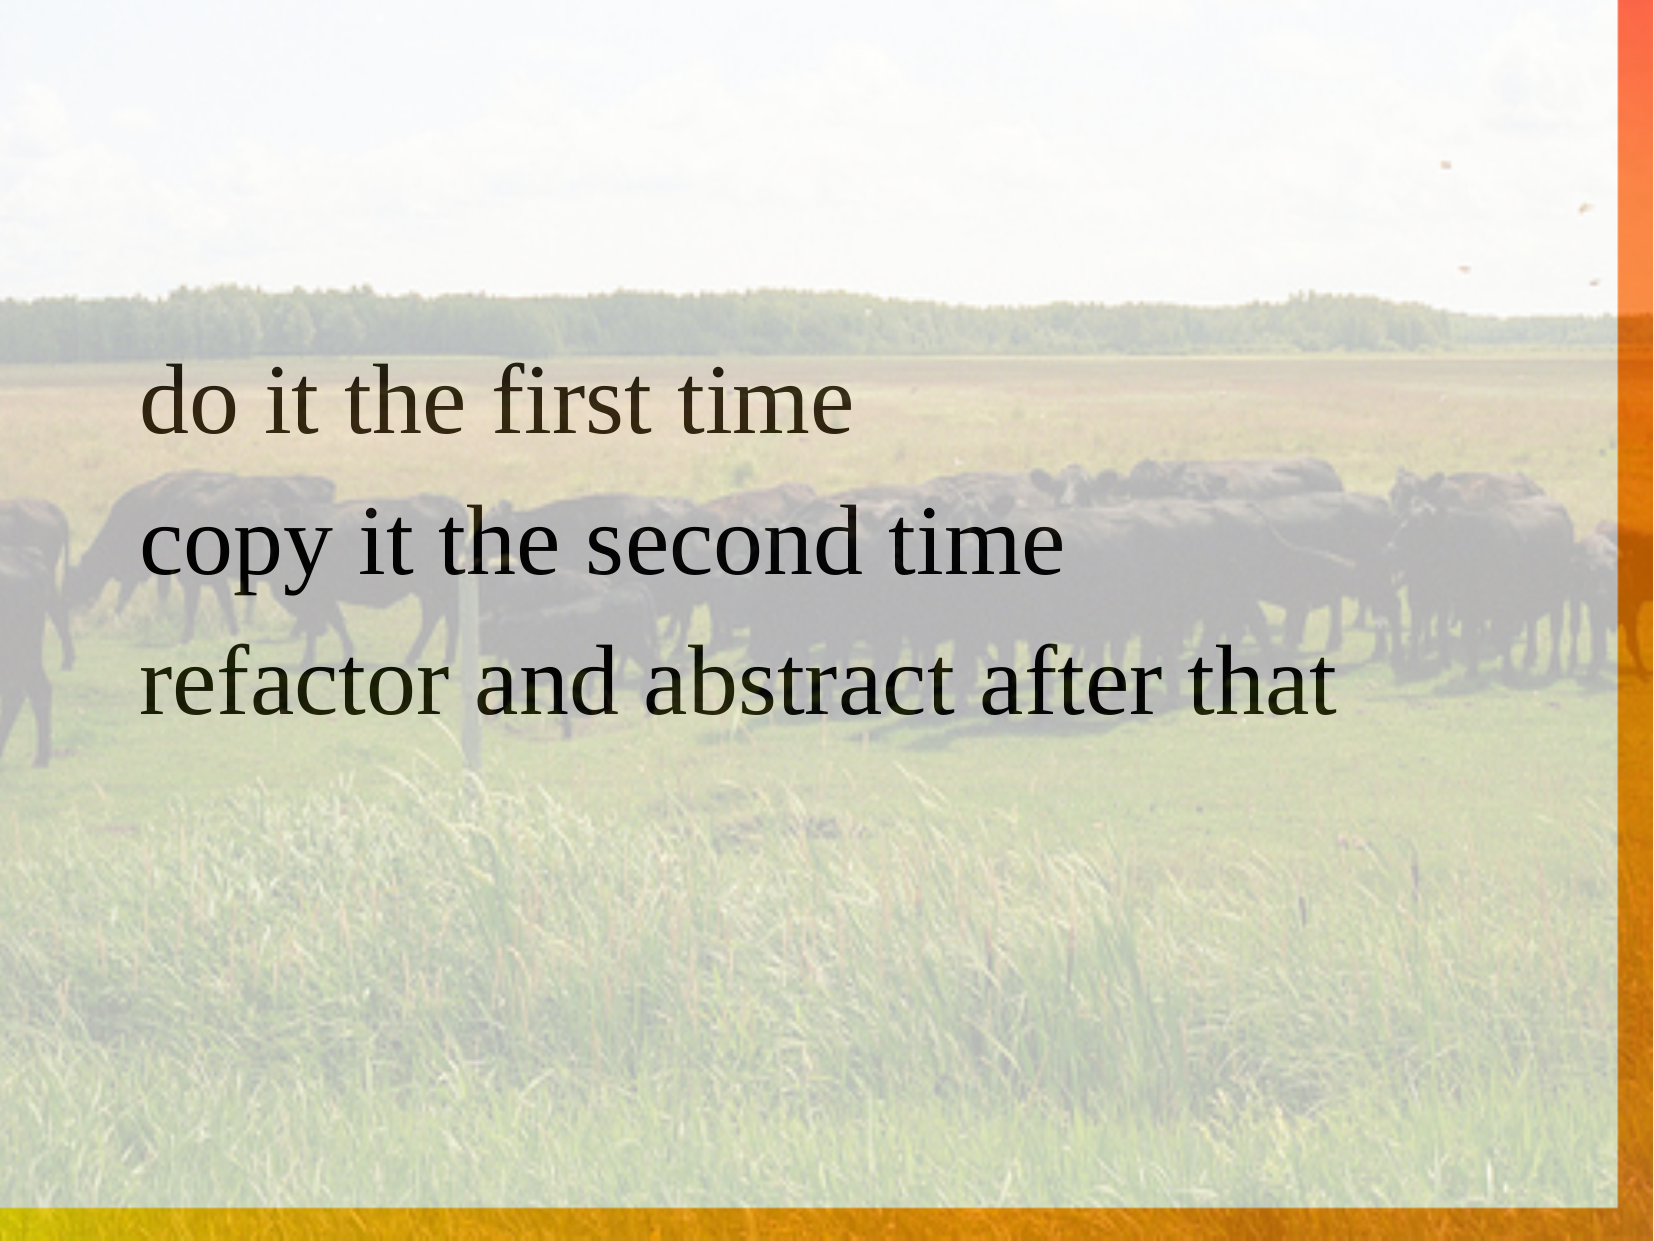

#
do it the first time
copy it the second time
refactor and abstract after that